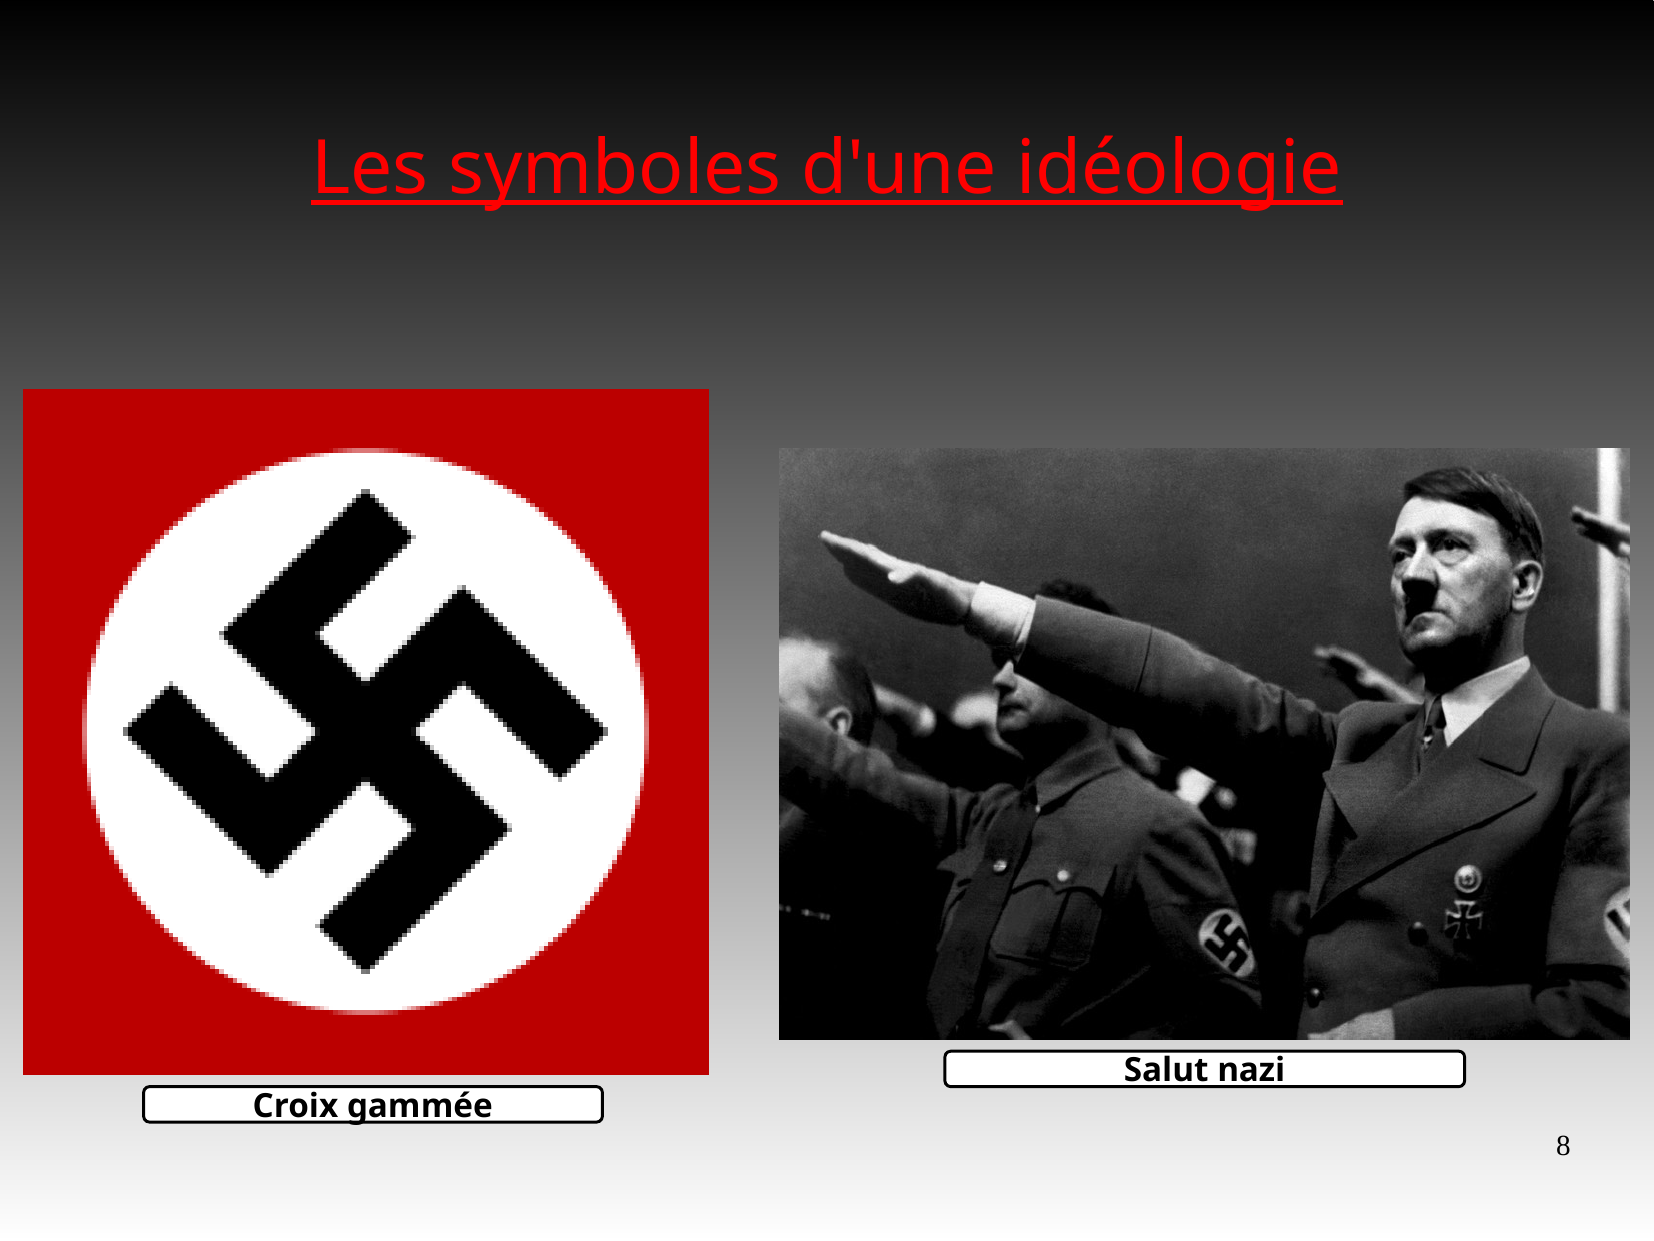

Les symboles d'une idéologie
Salut nazi
Croix gammée
8